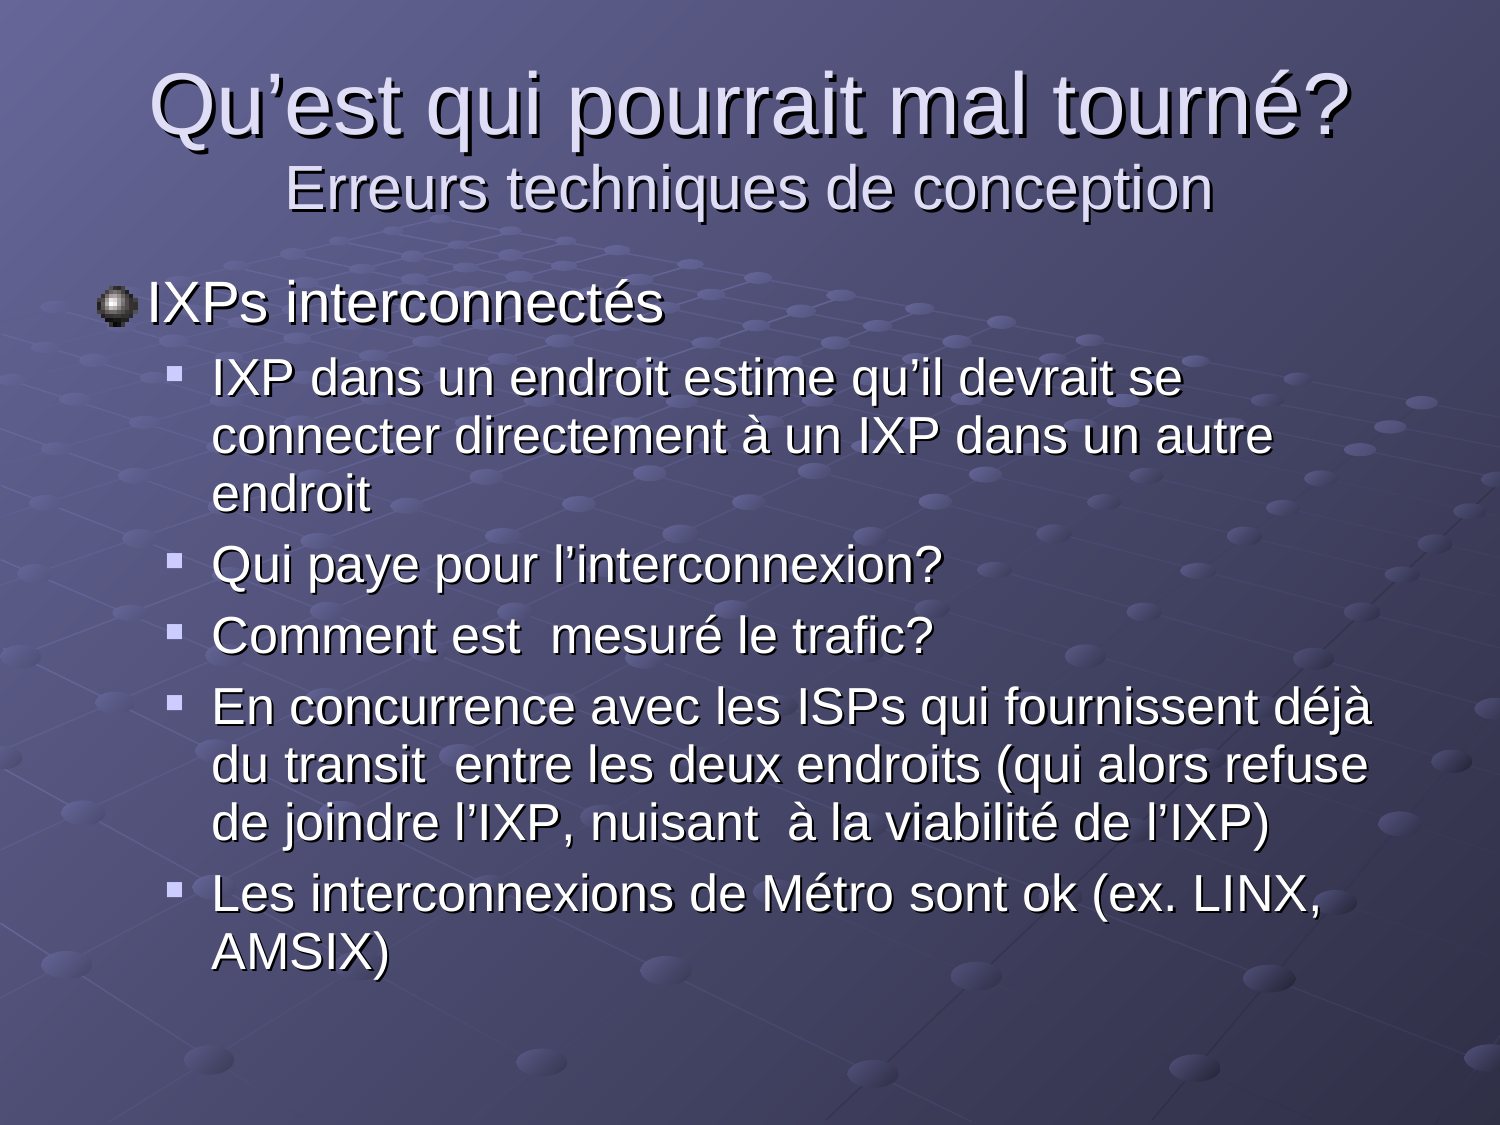

# Qu’est qui pourrait mal tourné? Erreurs techniques de conception
IXPs interconnectés
IXP dans un endroit estime qu’il devrait se connecter directement à un IXP dans un autre endroit
Qui paye pour l’interconnexion?
Comment est mesuré le trafic?
En concurrence avec les ISPs qui fournissent déjà du transit entre les deux endroits (qui alors refuse de joindre l’IXP, nuisant à la viabilité de l’IXP)
Les interconnexions de Métro sont ok (ex. LINX, AMSIX)